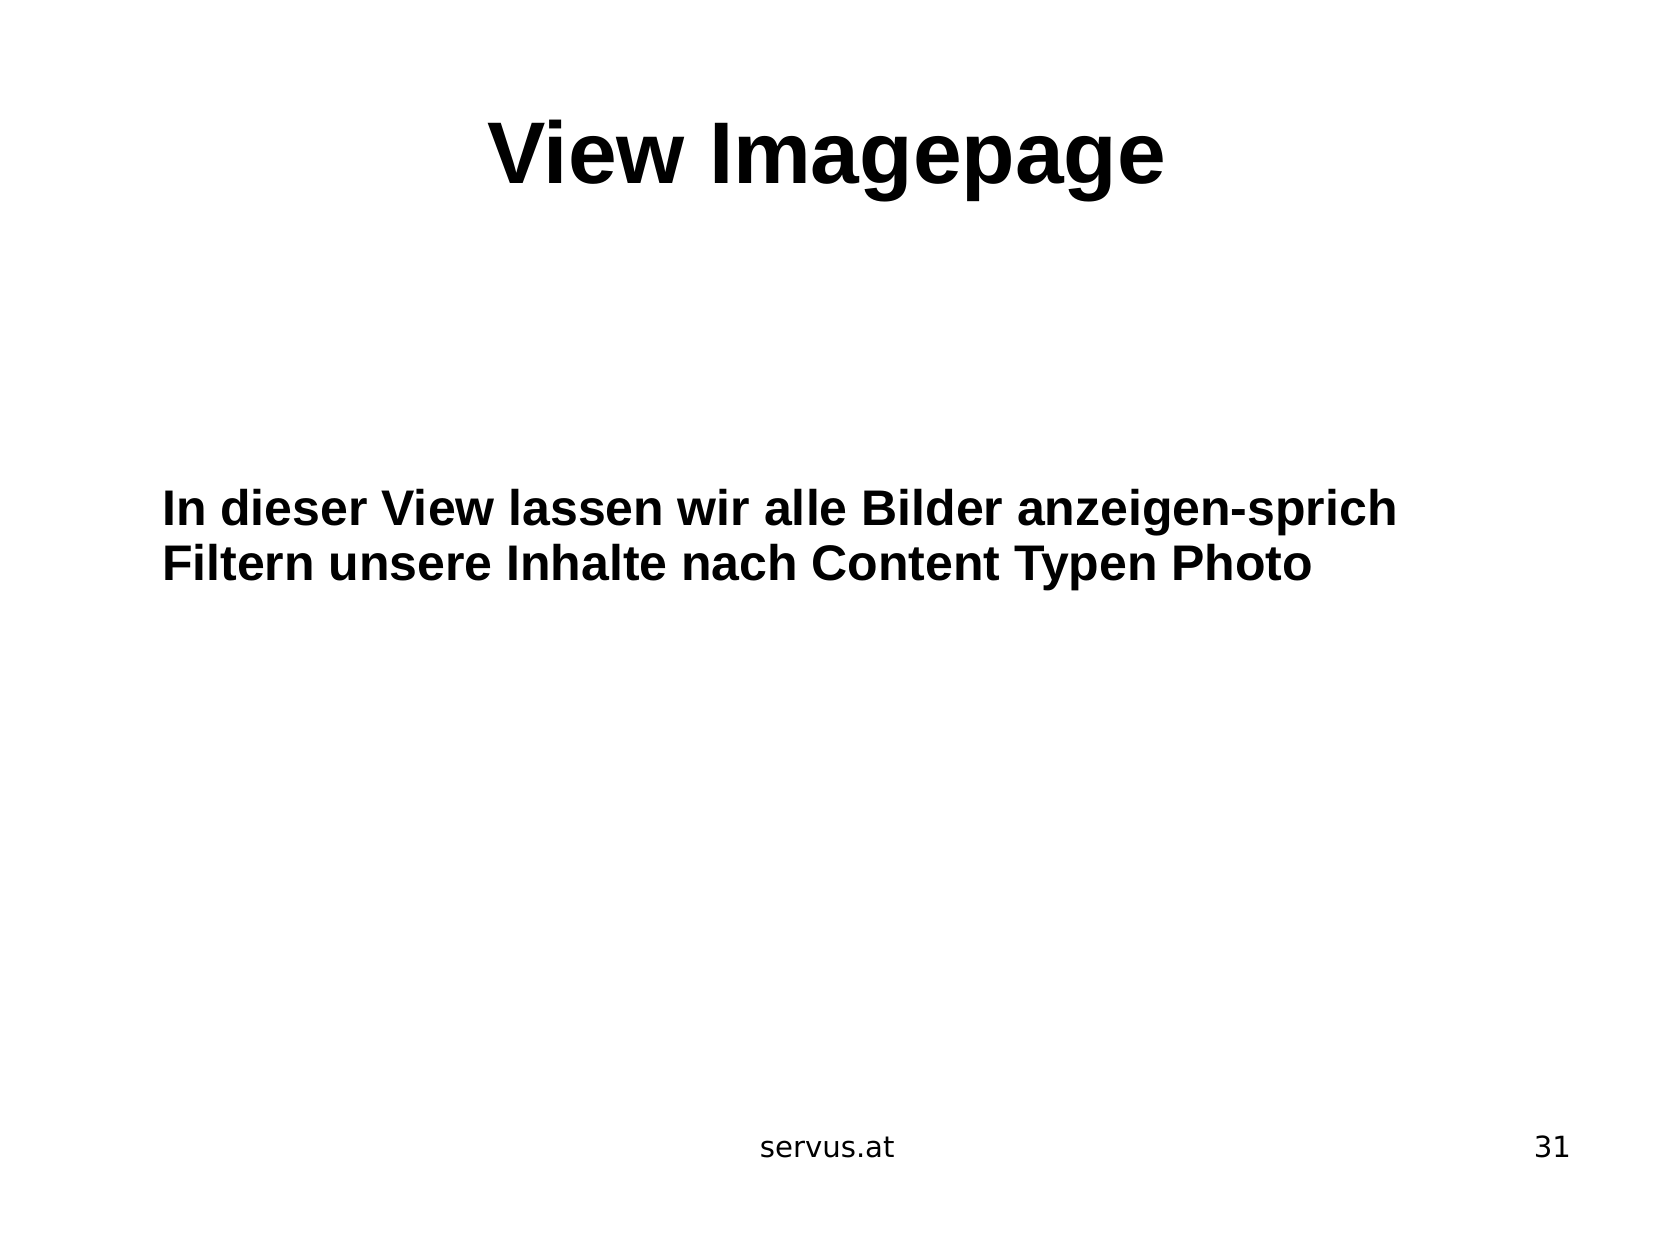

# View Imagepage
In dieser View lassen wir alle Bilder anzeigen-sprich
Filtern unsere Inhalte nach Content Typen Photo
servus.at
31